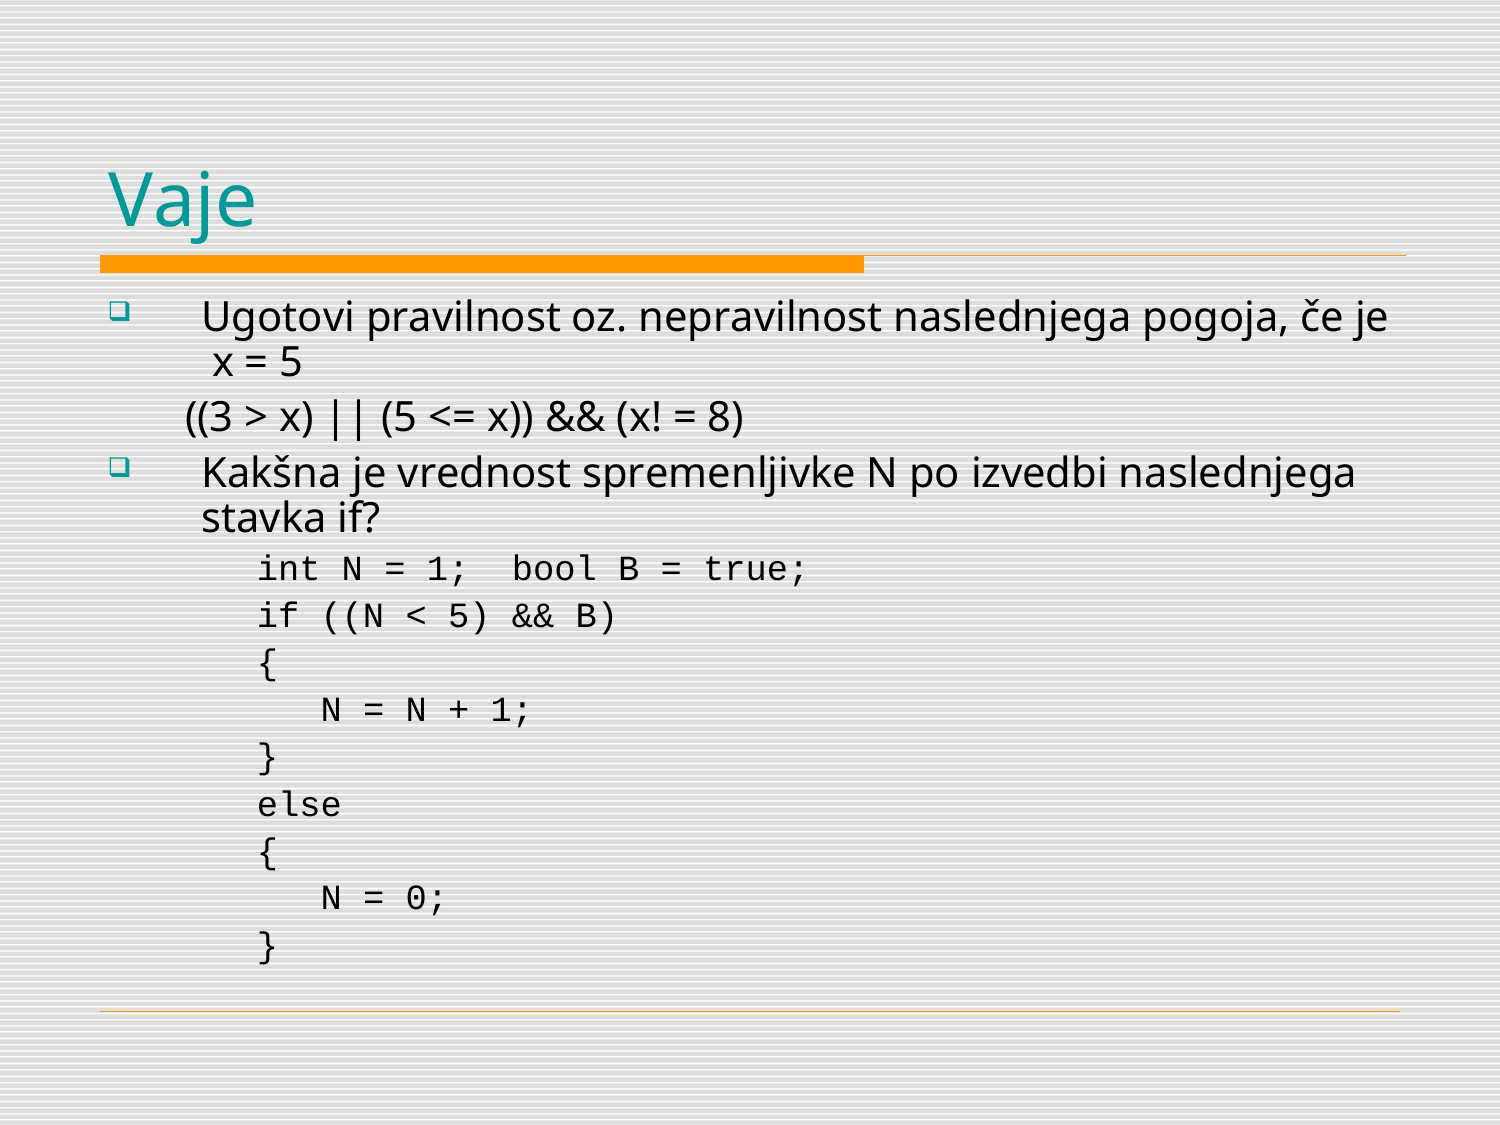

# Vaje
Ugotovi pravilnost oz. nepravilnost naslednjega pogoja, če je x = 5
((3 > x) || (5 <= x)) && (x! = 8)
Kakšna je vrednost spremenljivke N po izvedbi naslednjega stavka if?
int N = 1; bool B = true;
if ((N < 5) && B)
{
 N = N + 1;
}
else
{
 N = 0;
}